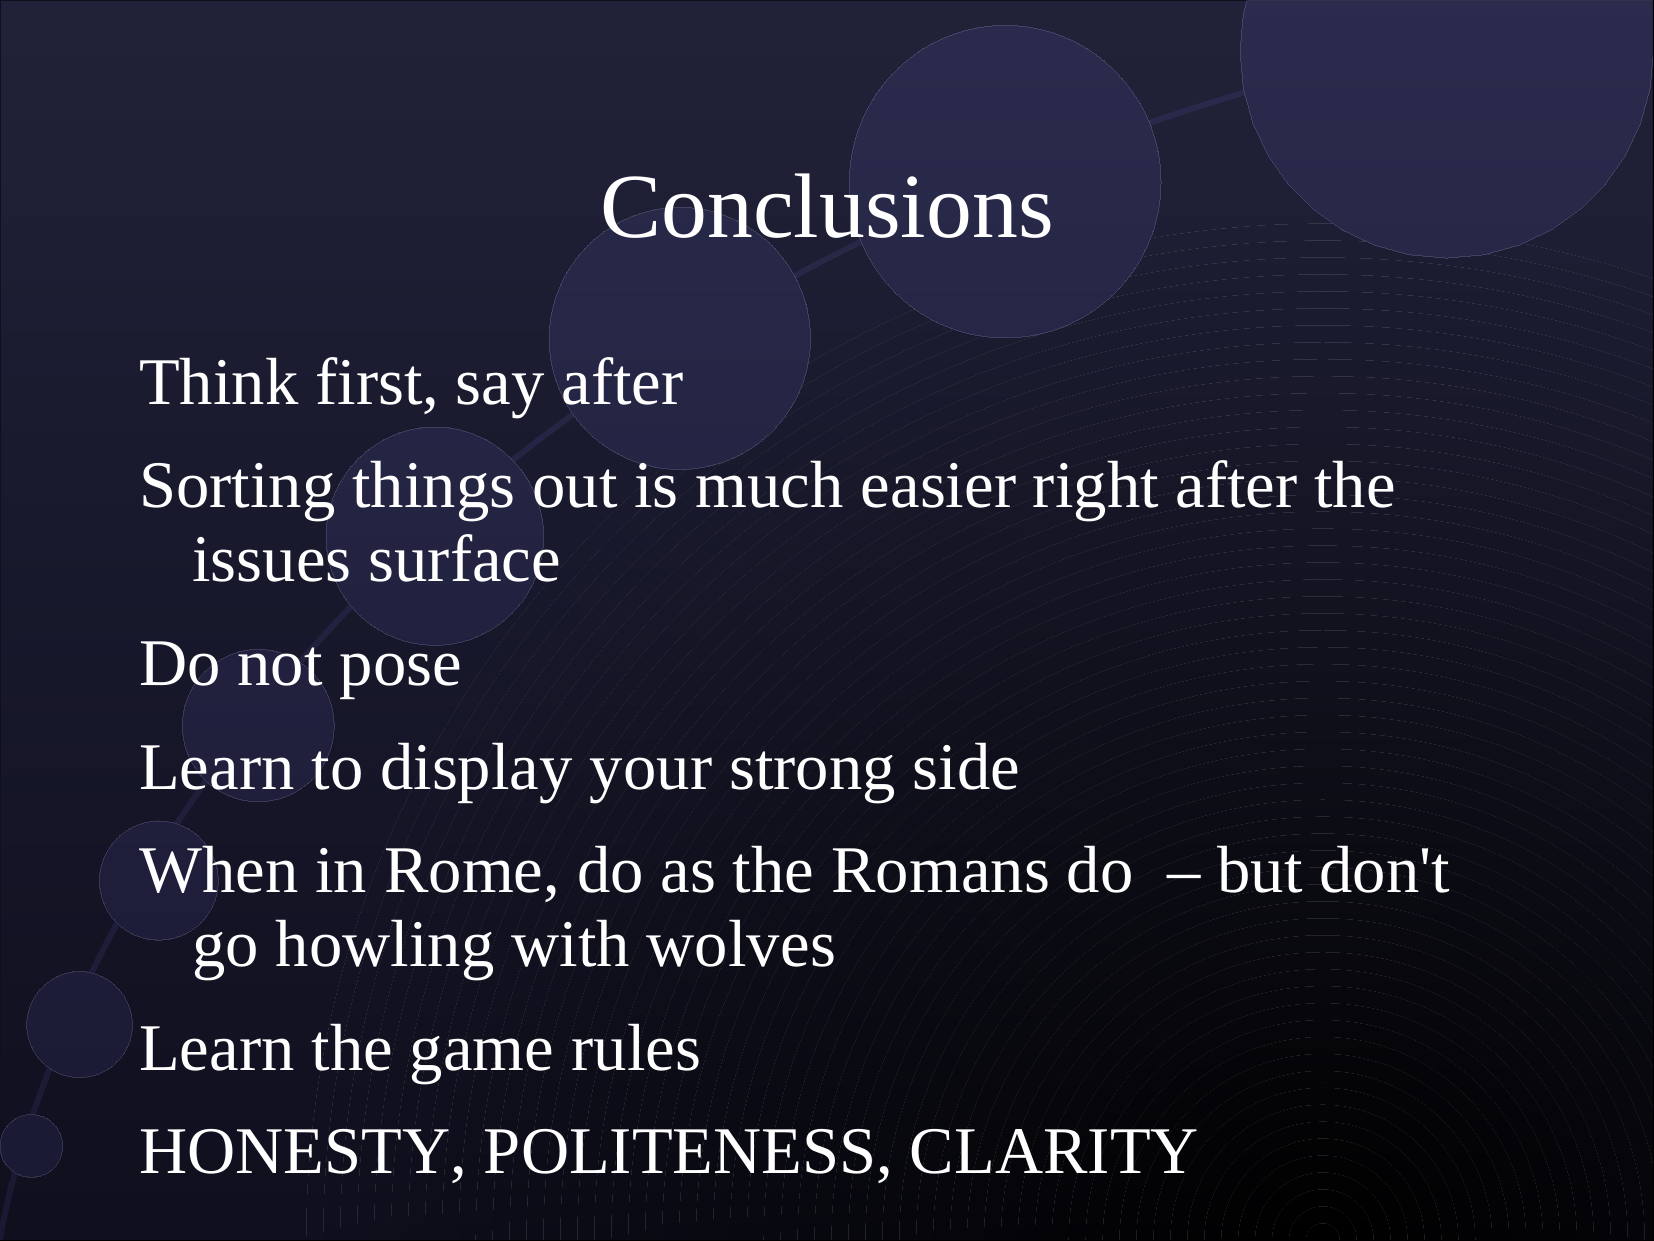

# Conclusions
Think first, say after
Sorting things out is much easier right after the issues surface
Do not pose
Learn to display your strong side
When in Rome, do as the Romans do – but don't go howling with wolves
Learn the game rules
HONESTY, POLITENESS, CLARITY